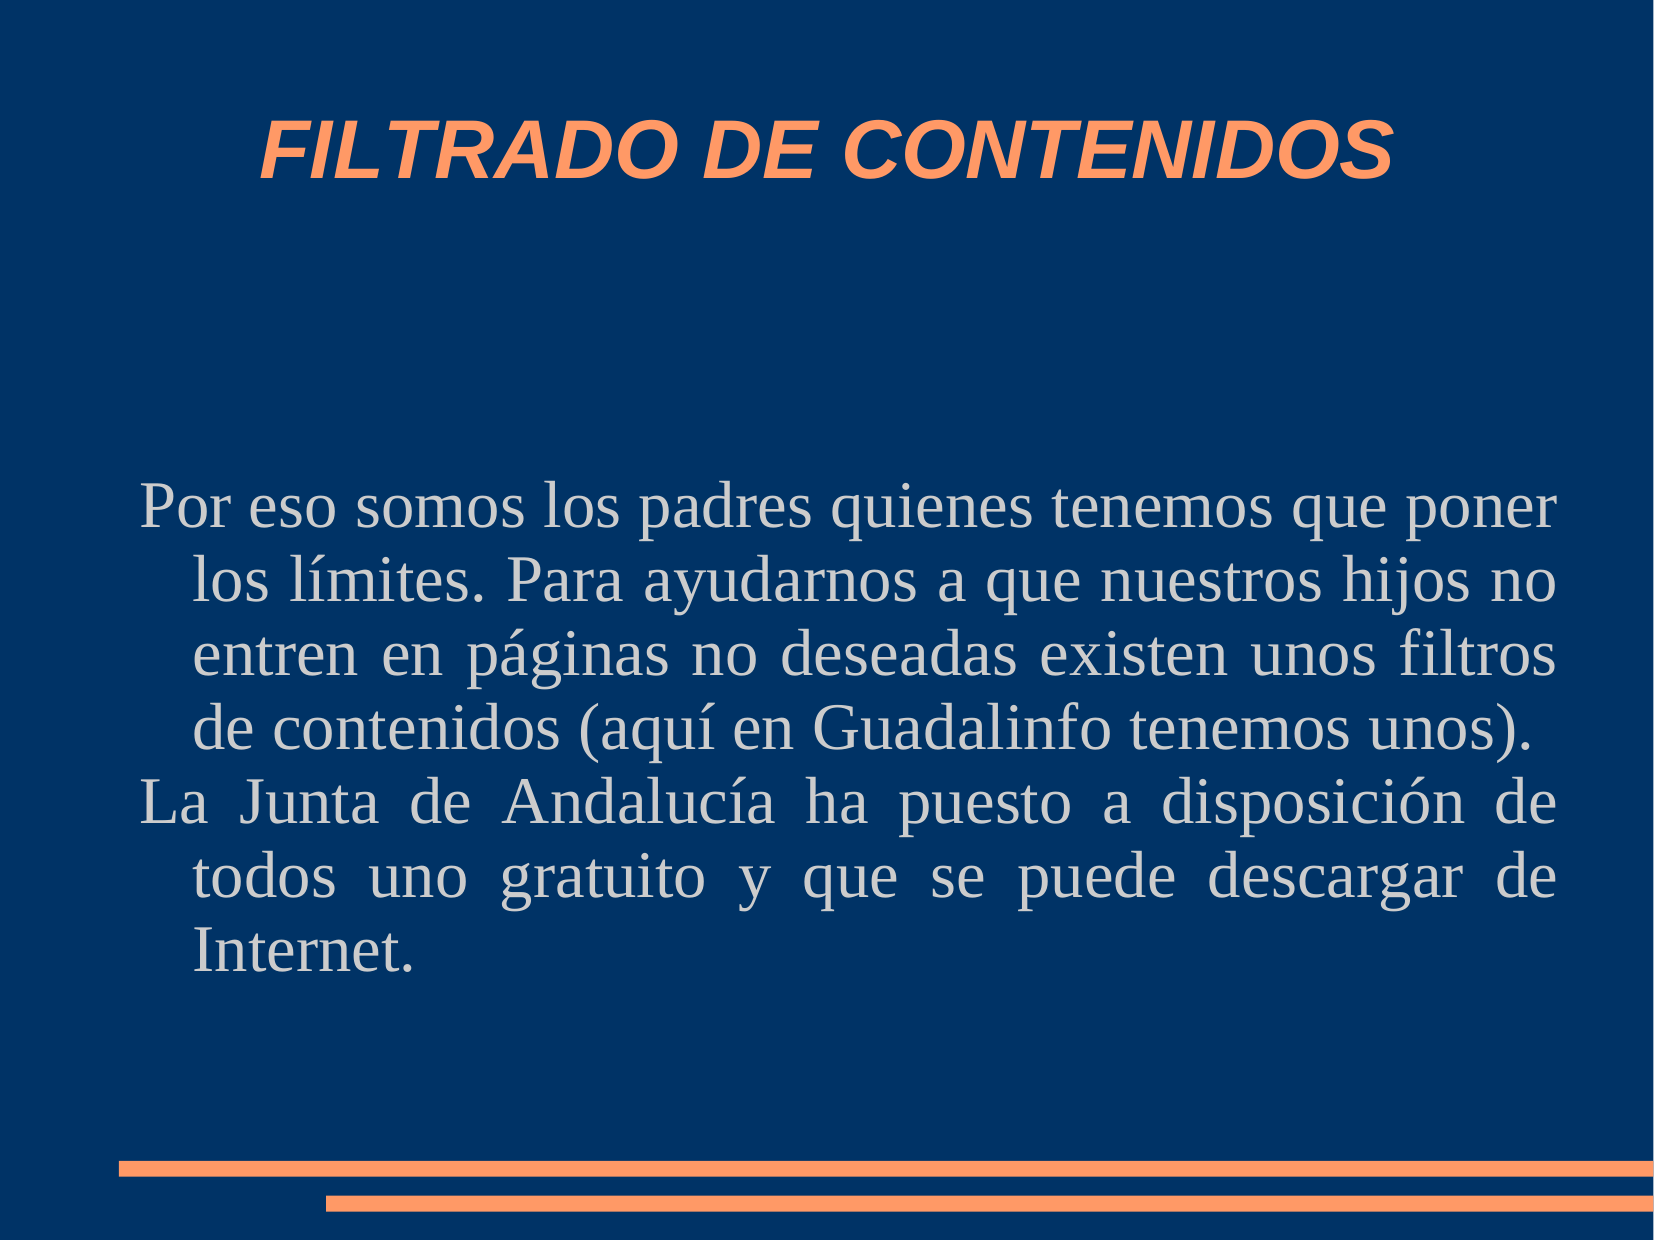

# FILTRADO DE CONTENIDOS
Por eso somos los padres quienes tenemos que poner los límites. Para ayudarnos a que nuestros hijos no entren en páginas no deseadas existen unos filtros de contenidos (aquí en Guadalinfo tenemos unos).
La Junta de Andalucía ha puesto a disposición de todos uno gratuito y que se puede descargar de Internet.